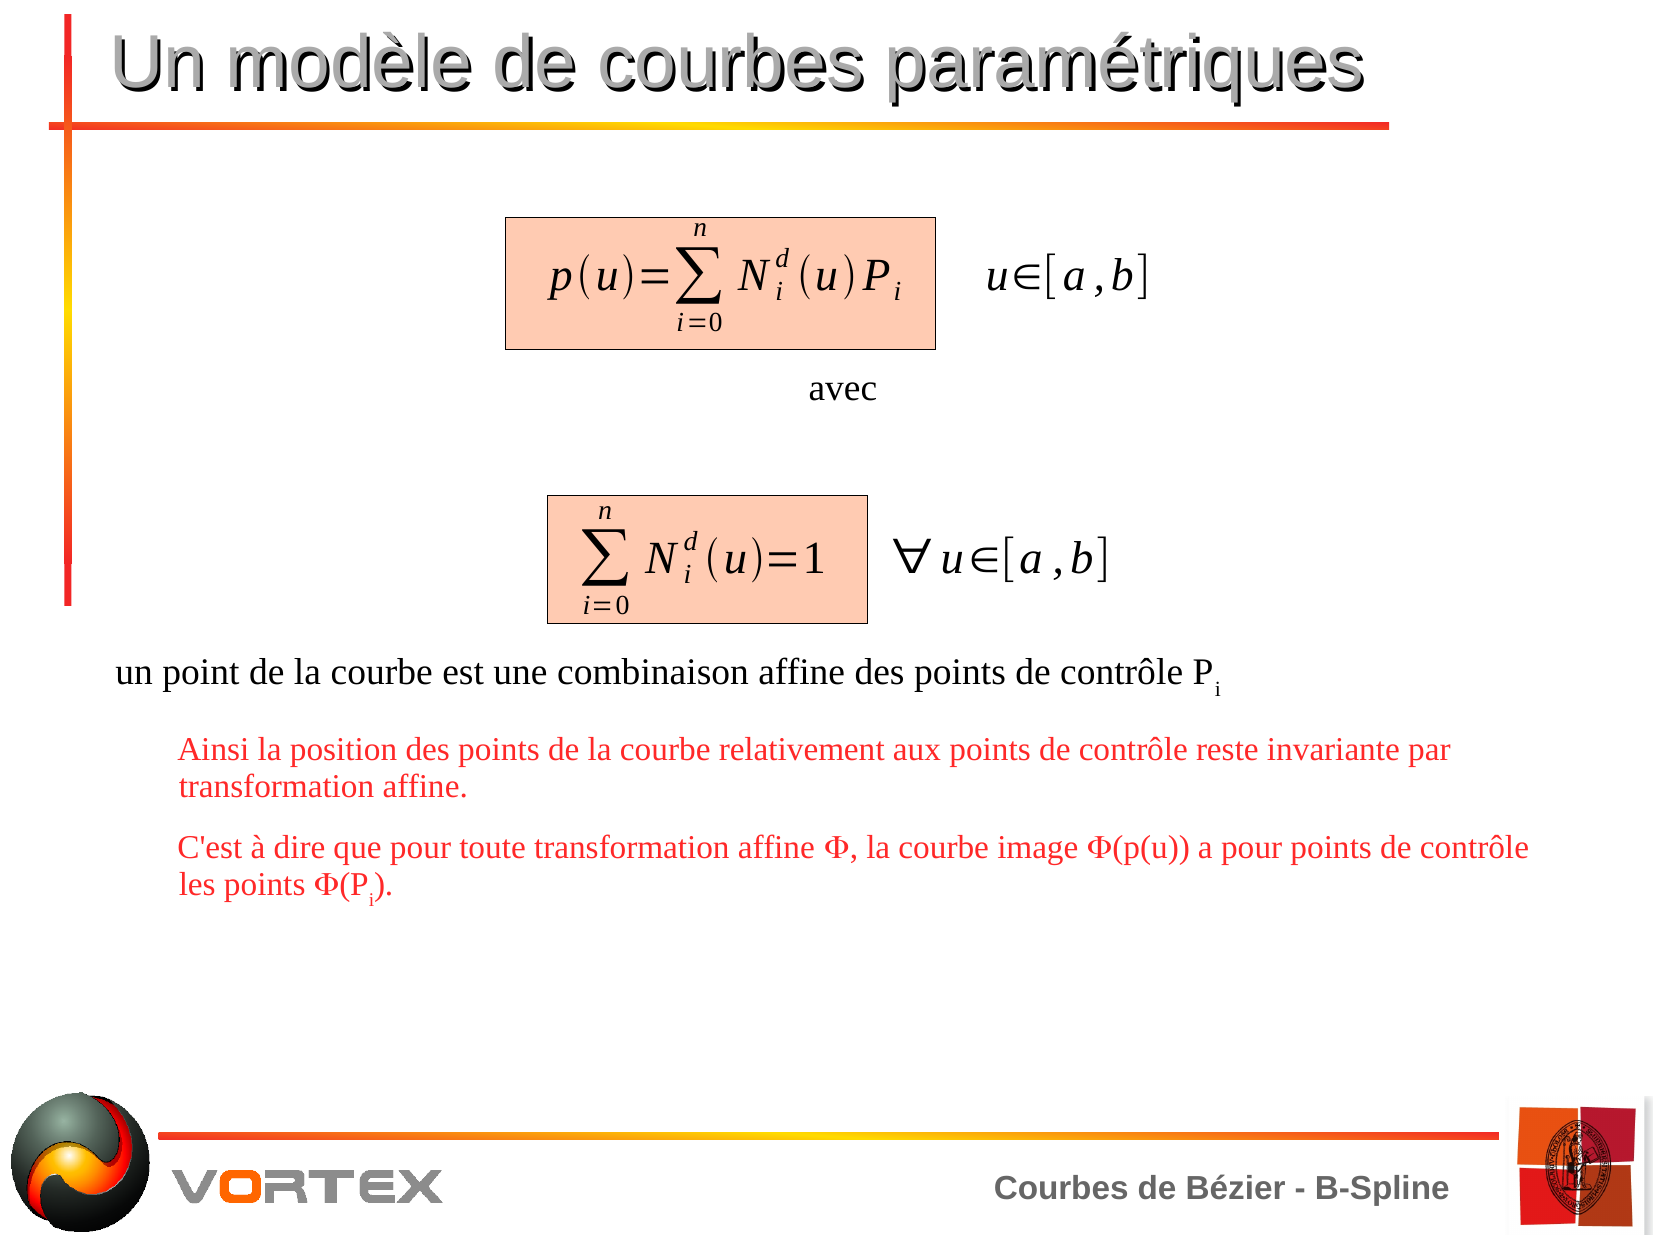

# Un modèle de courbes paramétriques
avec
un point de la courbe est une combinaison affine des points de contrôle Pi
Ainsi la position des points de la courbe relativement aux points de contrôle reste invariante par transformation affine.
C'est à dire que pour toute transformation affine , la courbe image (p(u)) a pour points de contrôle les points (Pi).